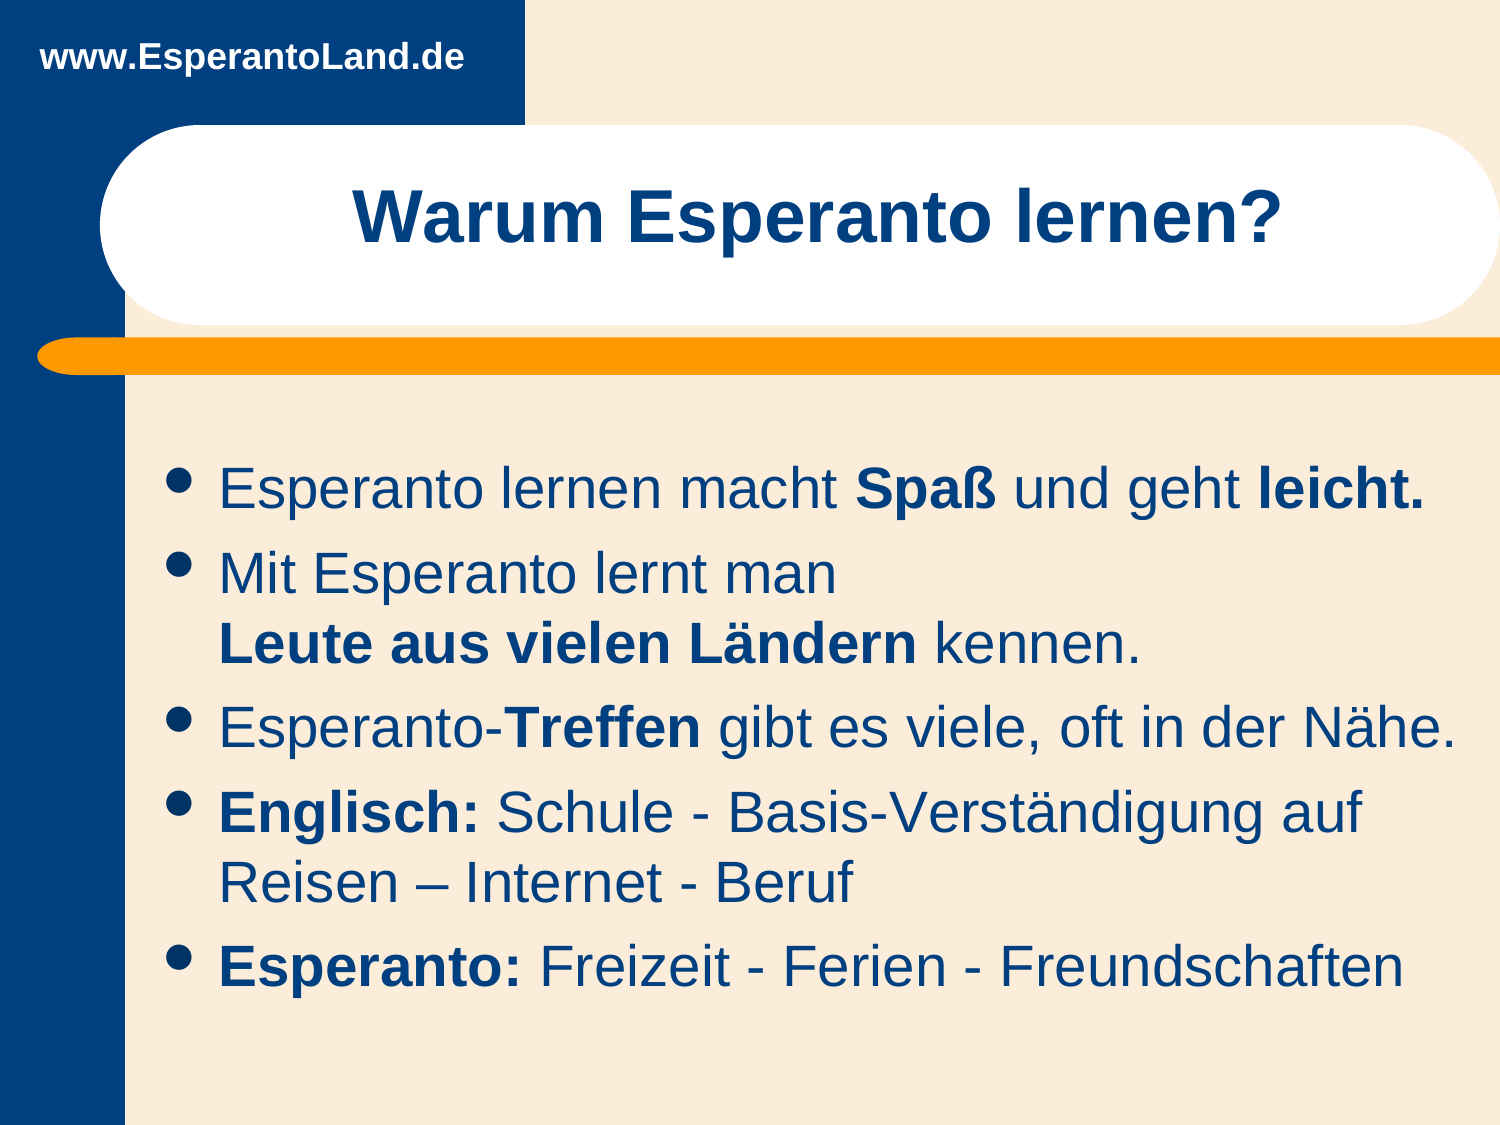

# Warum Esperanto lernen?
Esperanto lernen macht Spaß und geht leicht.
Mit Esperanto lernt man
Leute aus vielen Ländern kennen.
Esperanto-Treffen gibt es viele, oft in der Nähe.
Englisch: Schule - Basis-Verständigung auf Reisen – Internet - Beruf
Esperanto: Freizeit - Ferien - Freundschaften